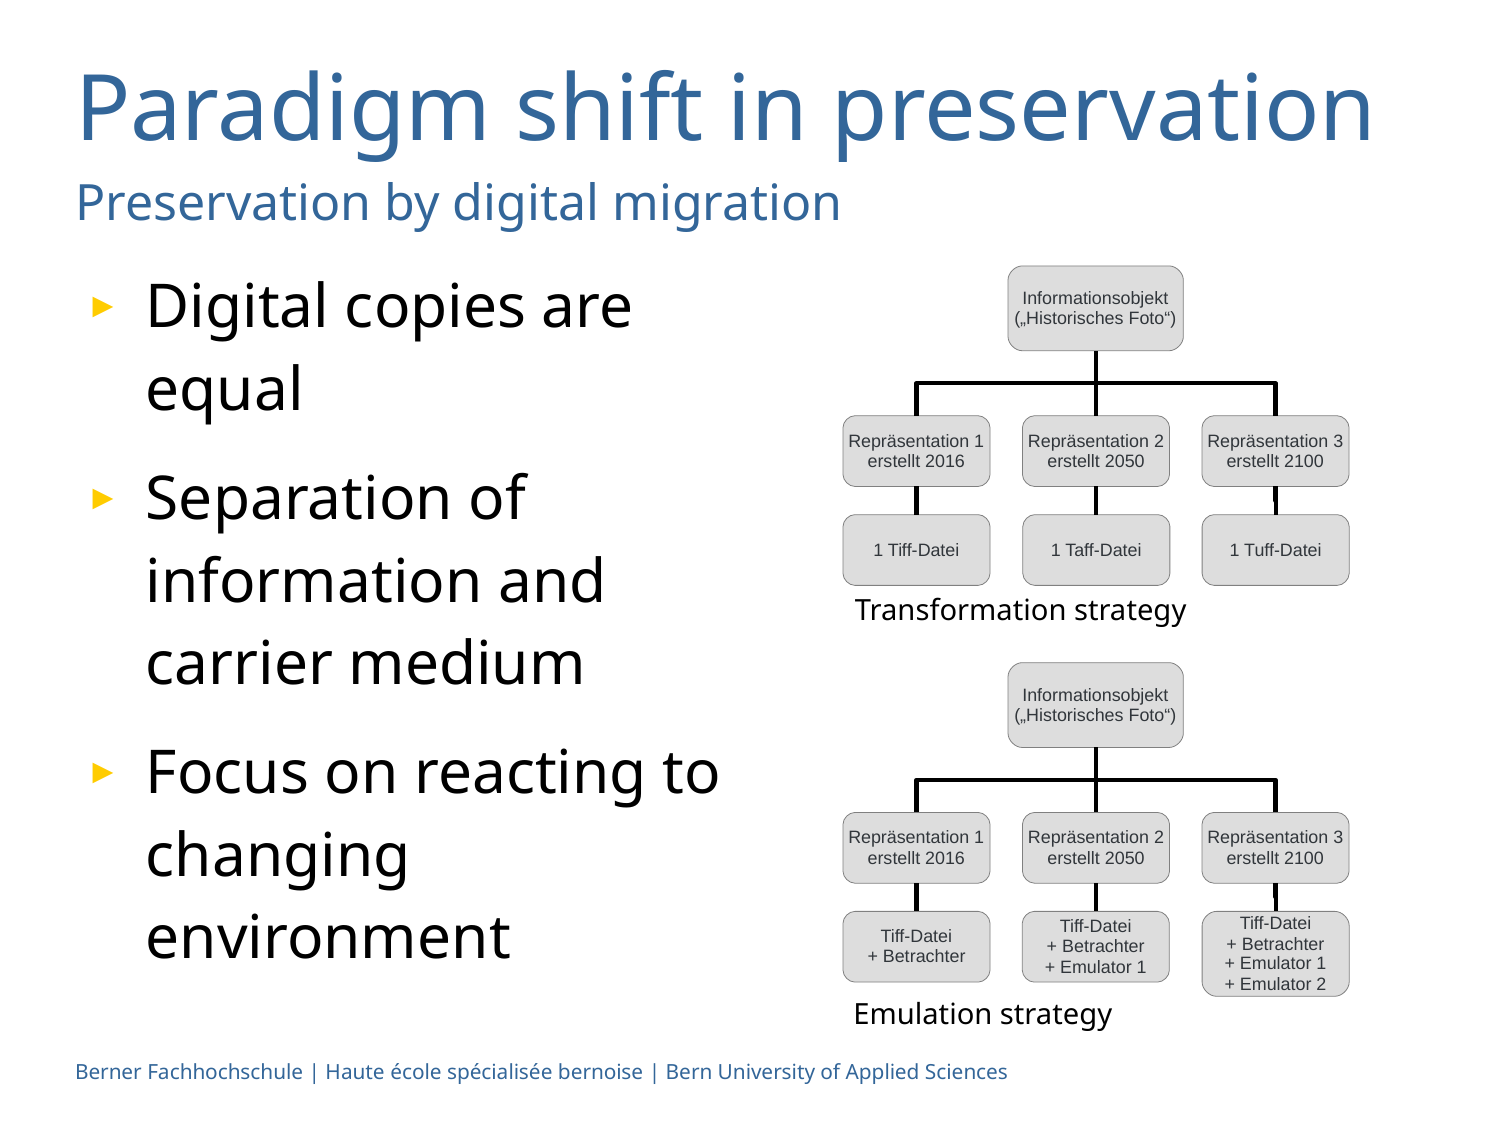

# Paradigm shift in preservation Preservation by digital migration
Digital copies are equal
Separation of information and carrier medium
Focus on reacting to changing environment
Transformation strategy
Emulation strategy